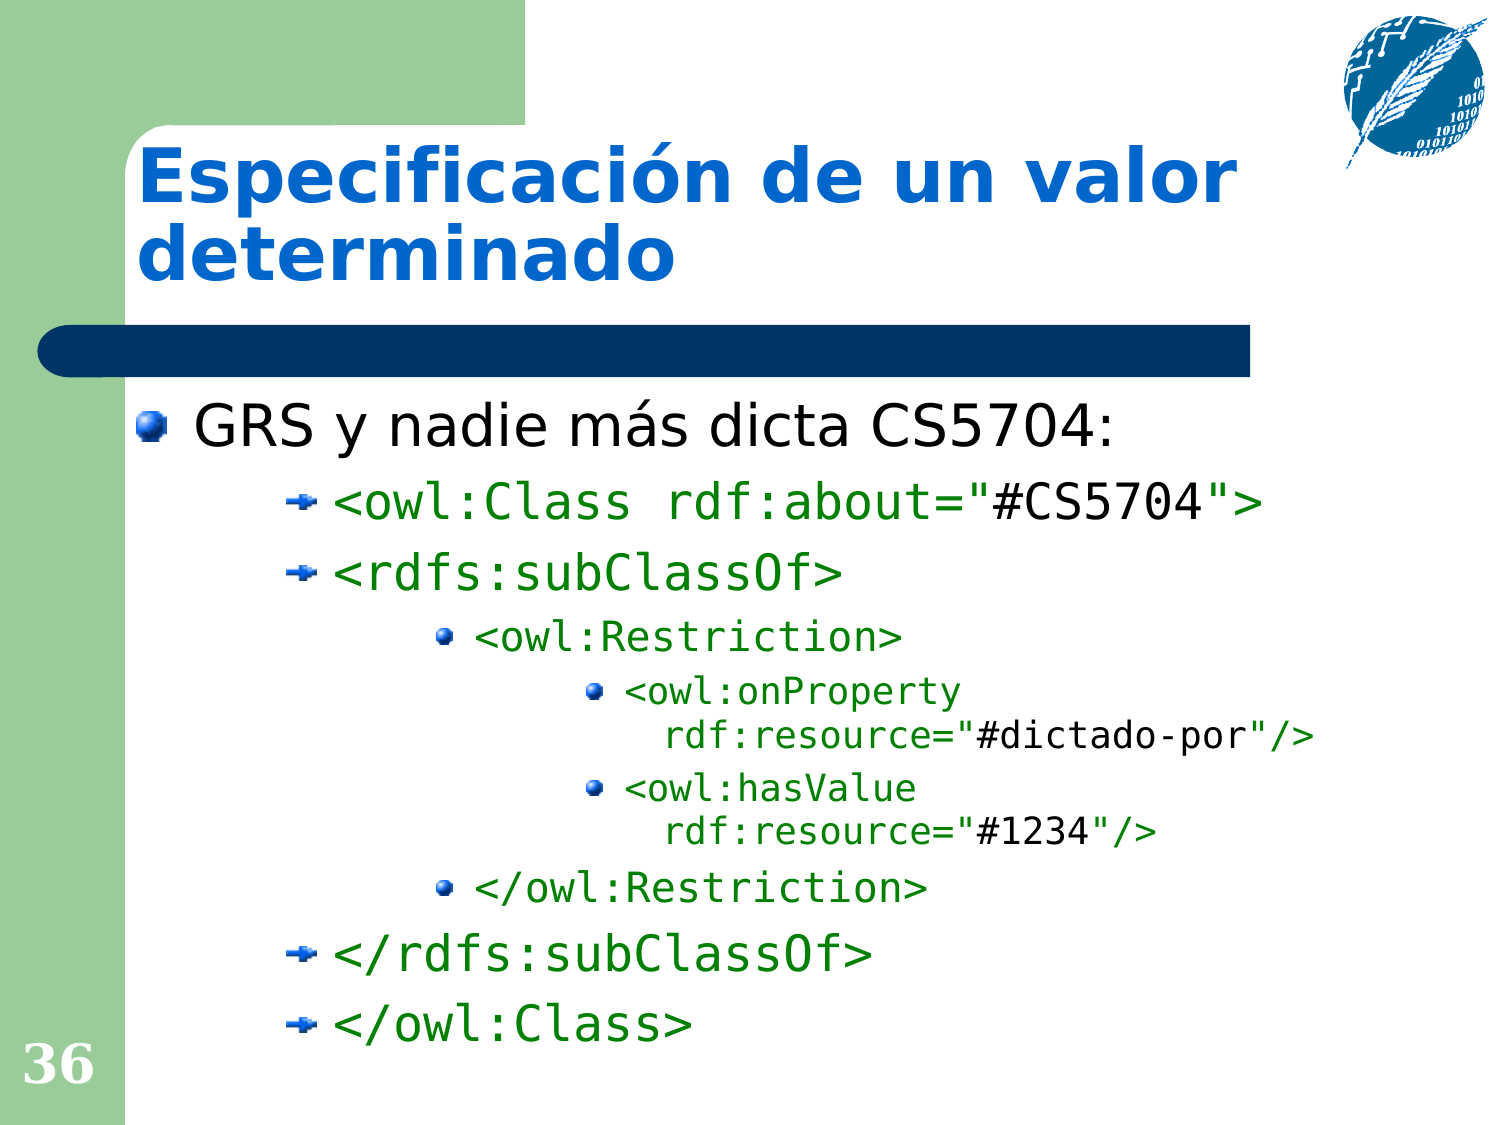

# Especificación de un valor determinado
GRS y nadie más dicta CS5704:
<owl:Class rdf:about="#CS5704">
<rdfs:subClassOf>
<owl:Restriction>
<owl:onProperty
rdf:resource="#dictado-por"/>
<owl:hasValue
rdf:resource="#1234"/>
</owl:Restriction>
</rdfs:subClassOf>
</owl:Class>
36